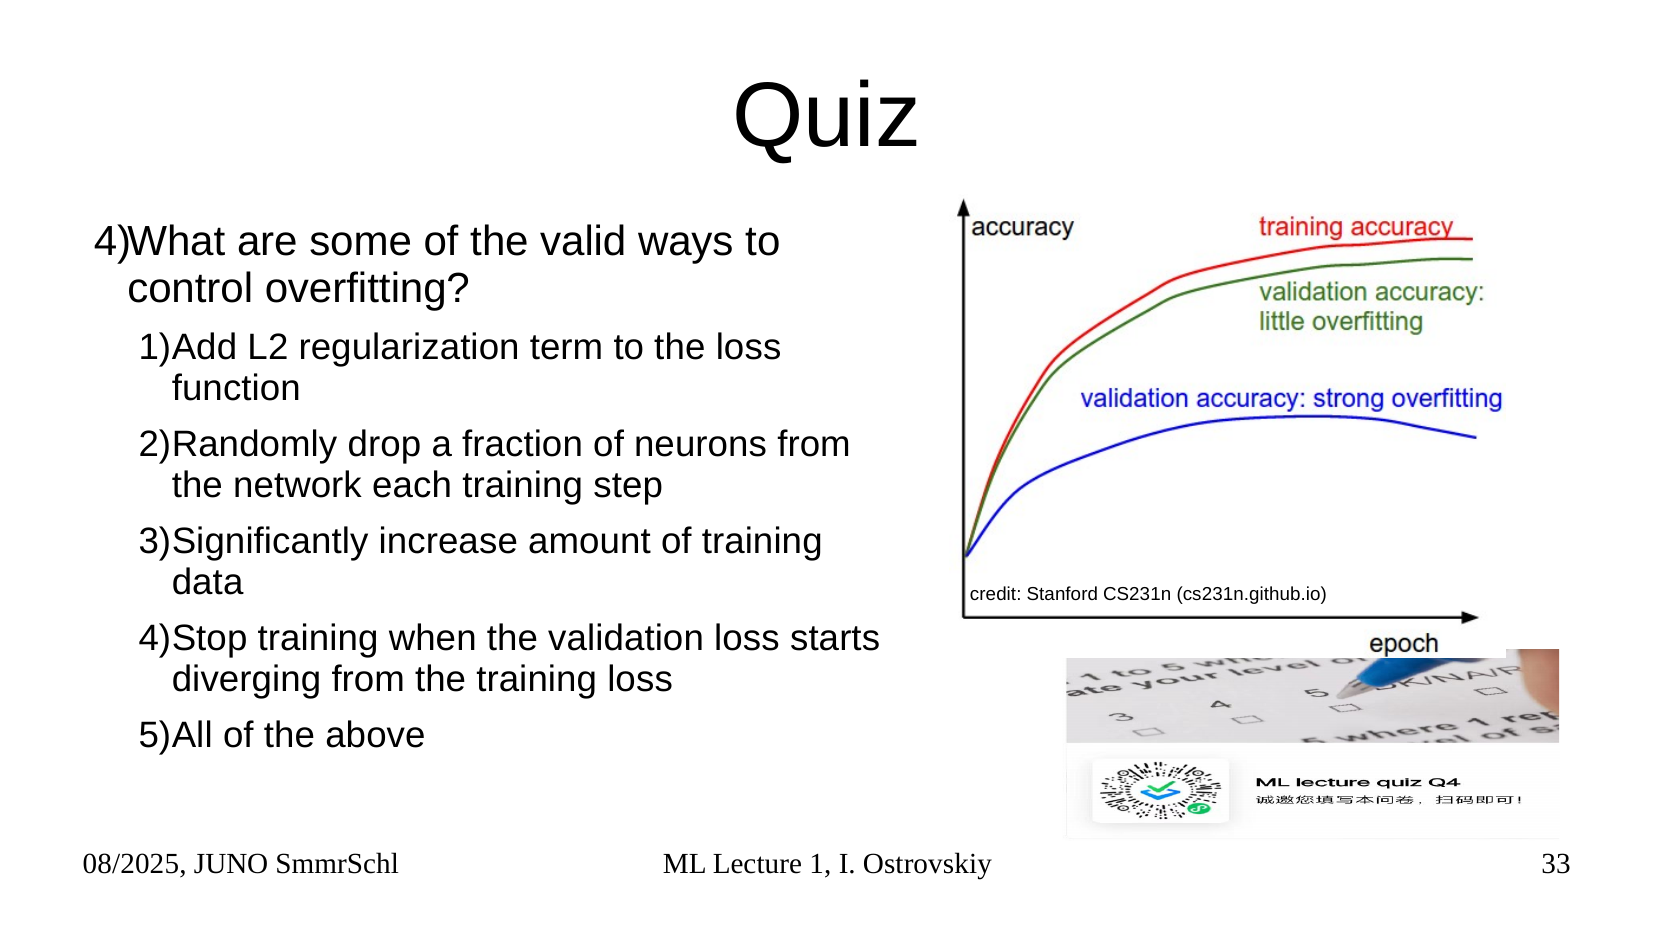

# Quiz
What are some of the valid ways to control overfitting?
Add L2 regularization term to the loss function
Randomly drop a fraction of neurons from the network each training step
Significantly increase amount of training data
Stop training when the validation loss starts diverging from the training loss
All of the above
credit: Stanford CS231n (cs231n.github.io)
08/2025, JUNO SmmrSchl
ML Lecture 1, I. Ostrovskiy
33